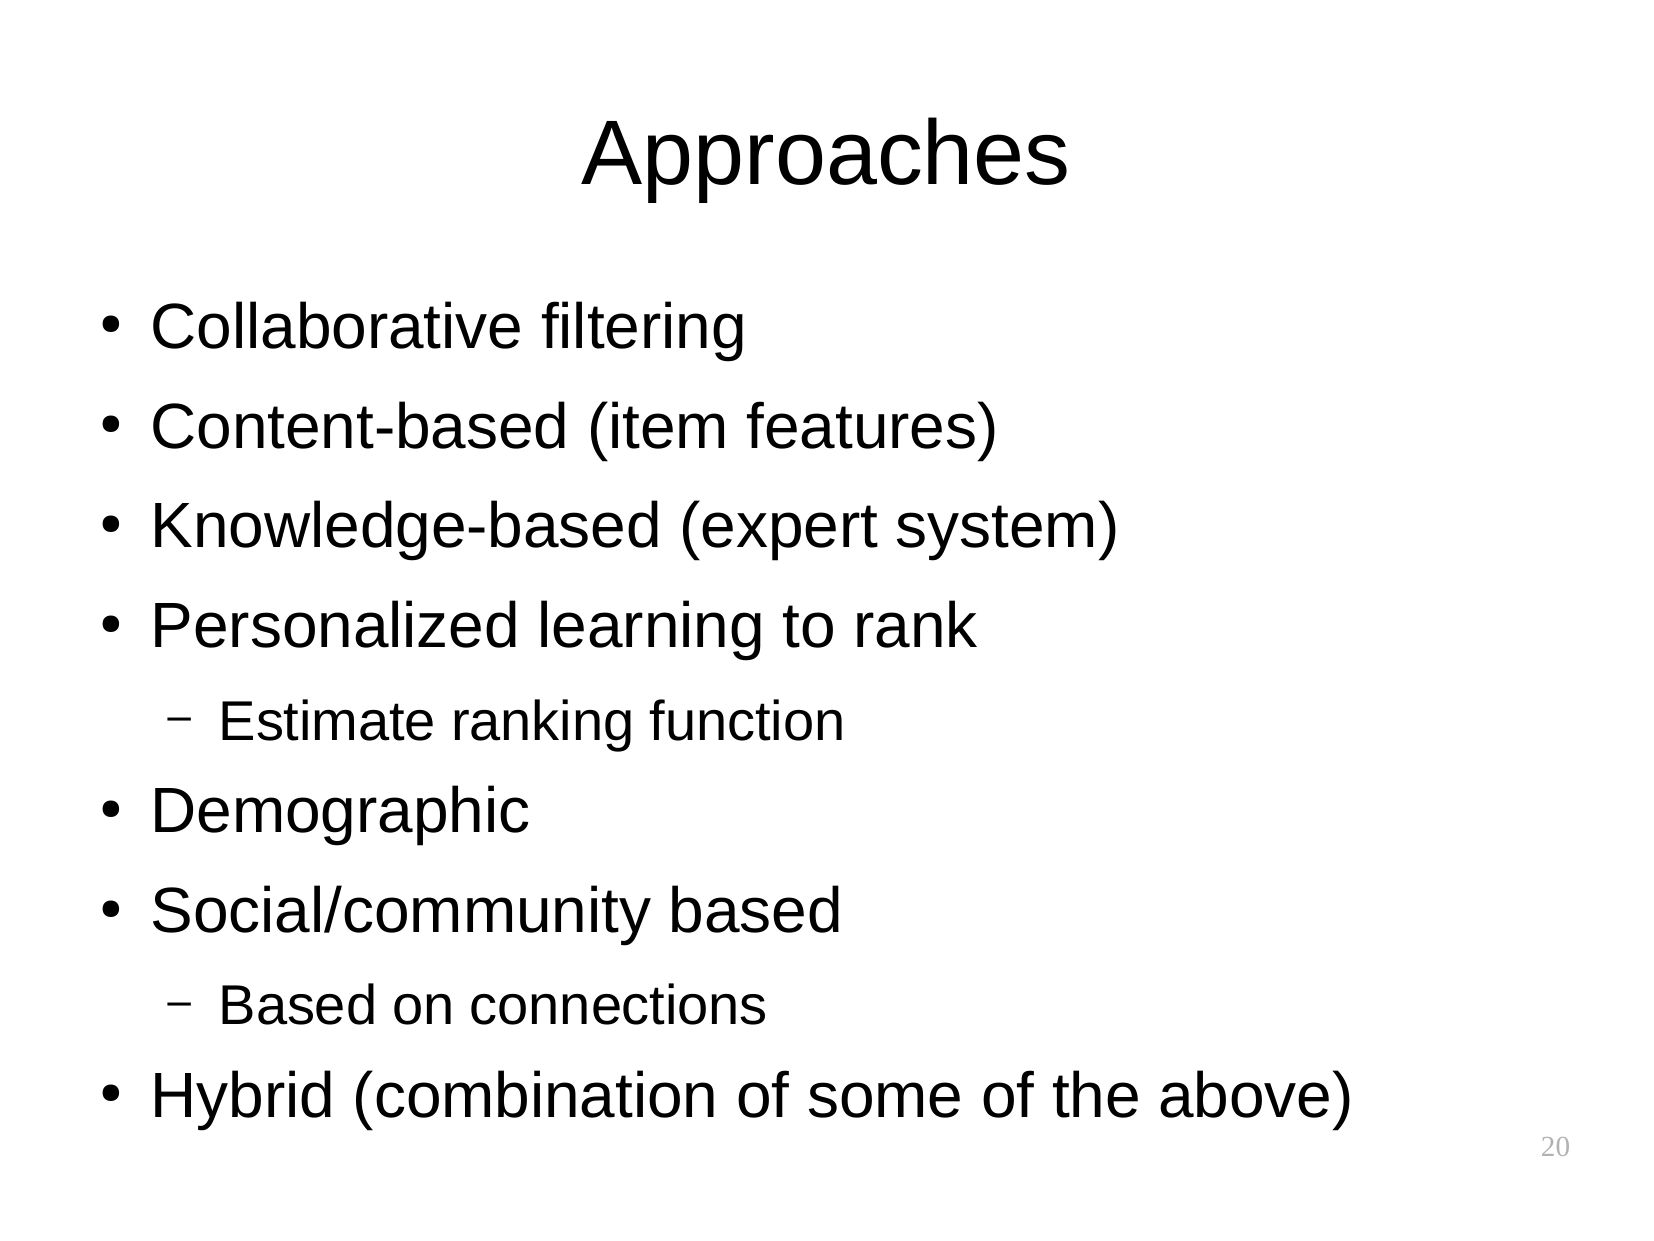

# Approaches
Collaborative filtering
Content-based (item features)
Knowledge-based (expert system)
Personalized learning to rank
Estimate ranking function
Demographic
Social/community based
Based on connections
Hybrid (combination of some of the above)
20